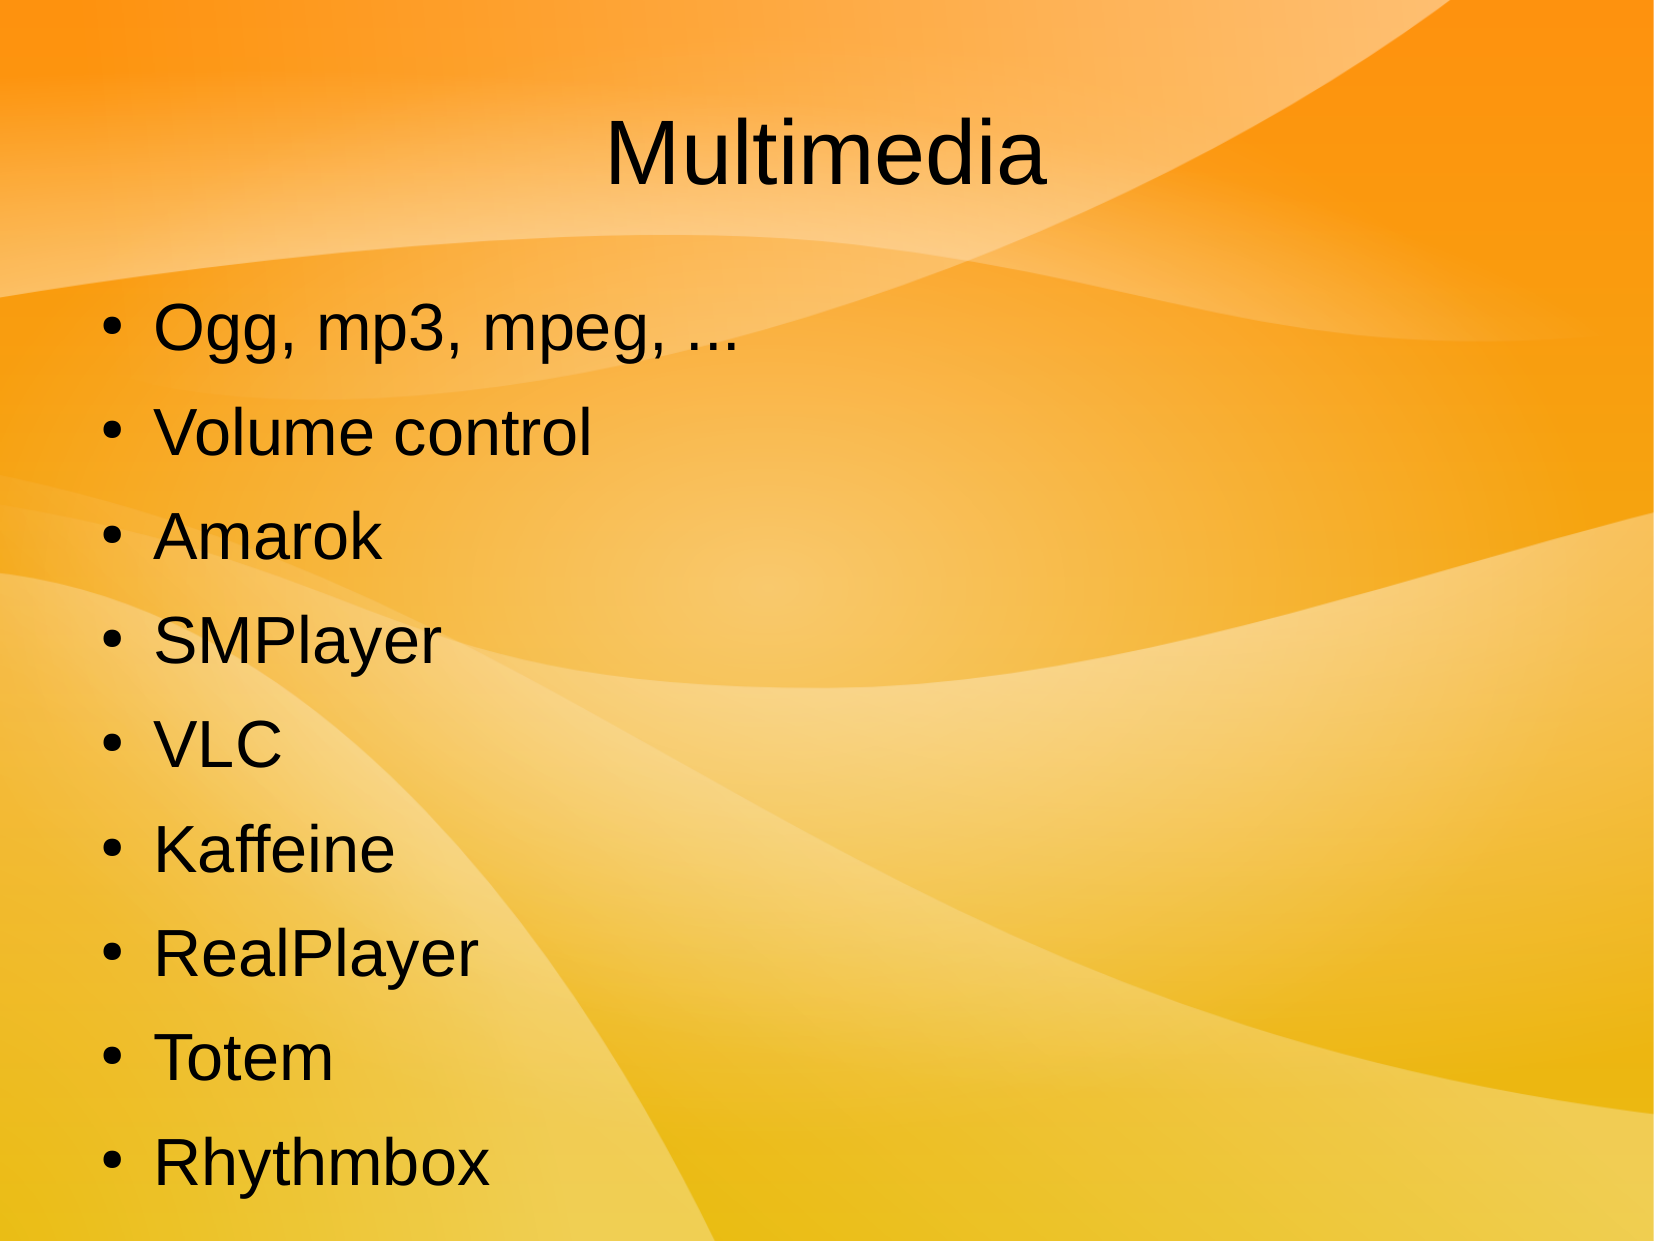

# Multimedia
Ogg, mp3, mpeg, ...
Volume control
Amarok
SMPlayer
VLC
Kaffeine
RealPlayer
Totem
Rhythmbox